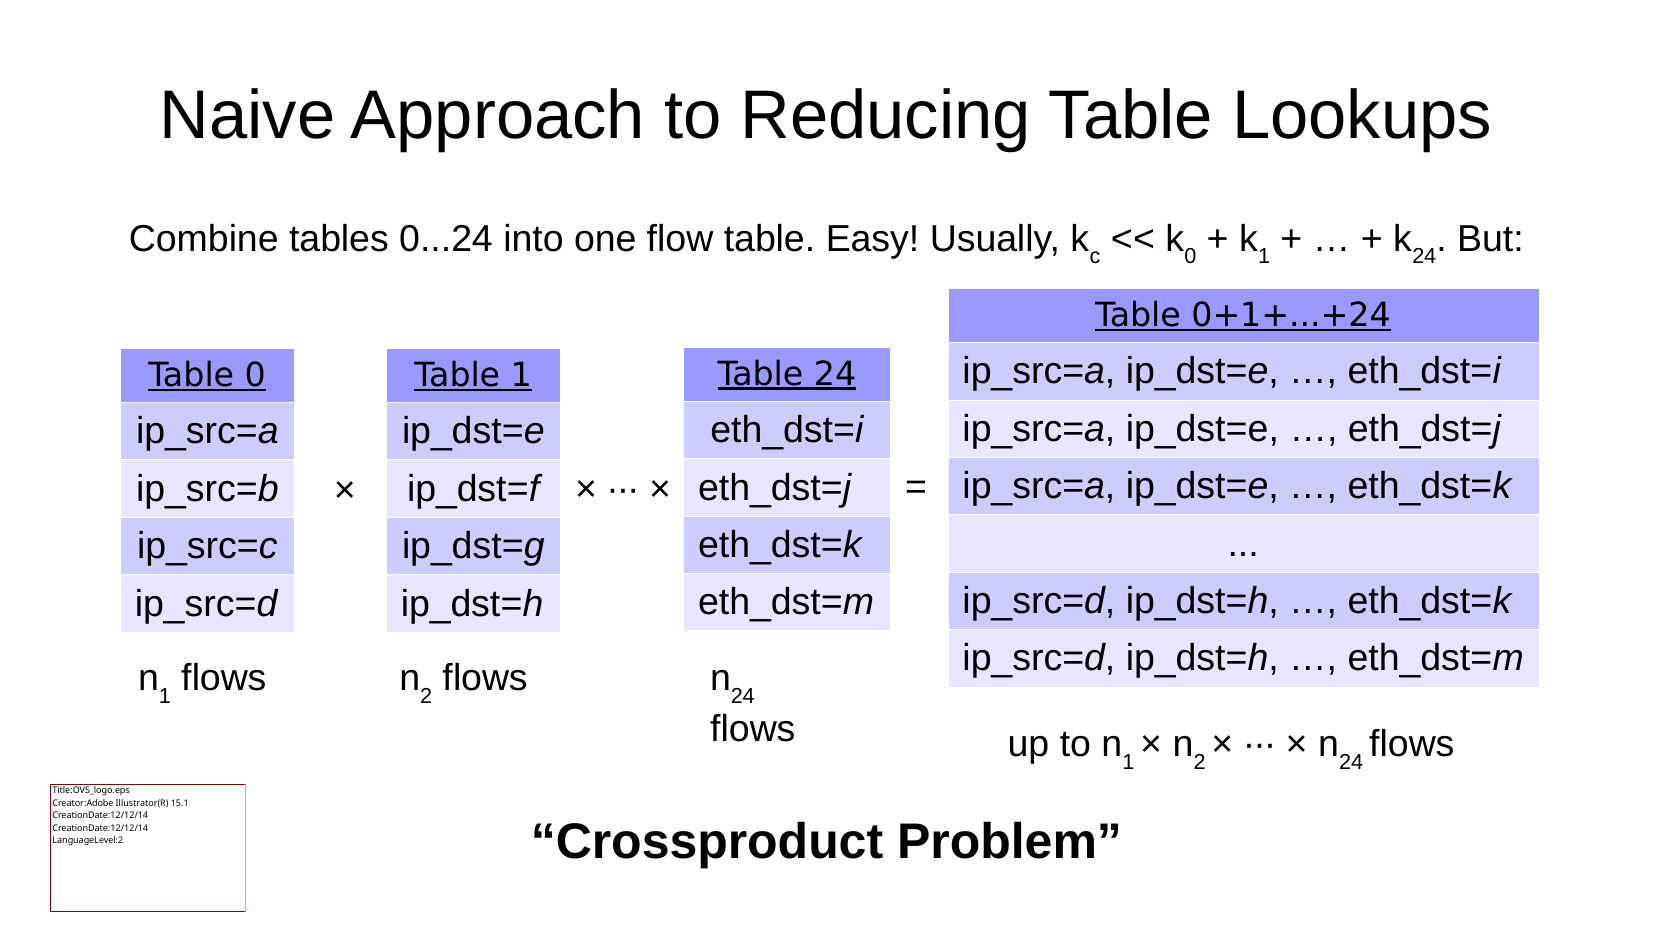

# Naive Approach to Reducing Table Lookups
Combine tables 0...24 into one flow table. Easy! Usually, kc << k0 + k1 + … + k24. But:
| Table 0+1+...+24 |
| --- |
| ip\_src=a, ip\_dst=e, …, eth\_dst=i |
| ip\_src=a, ip\_dst=e, …, eth\_dst=j |
| ip\_src=a, ip\_dst=e, …, eth\_dst=k |
| ... |
| ip\_src=d, ip\_dst=h, …, eth\_dst=k |
| ip\_src=d, ip\_dst=h, …, eth\_dst=m |
| Table 24 |
| --- |
| eth\_dst=i |
| eth\_dst=j |
| eth\_dst=k |
| eth\_dst=m |
| Table 0 |
| --- |
| ip\_src=a |
| ip\_src=b |
| ip\_src=c |
| ip\_src=d |
| Table 1 |
| --- |
| ip\_dst=e |
| ip\_dst=f |
| ip\_dst=g |
| ip\_dst=h |
=
× ∙∙∙ ×
×
n1 flows
n2 flows
n24 flows
up to n1 × n2 × ∙∙∙ × n24 flows
“Crossproduct Problem”